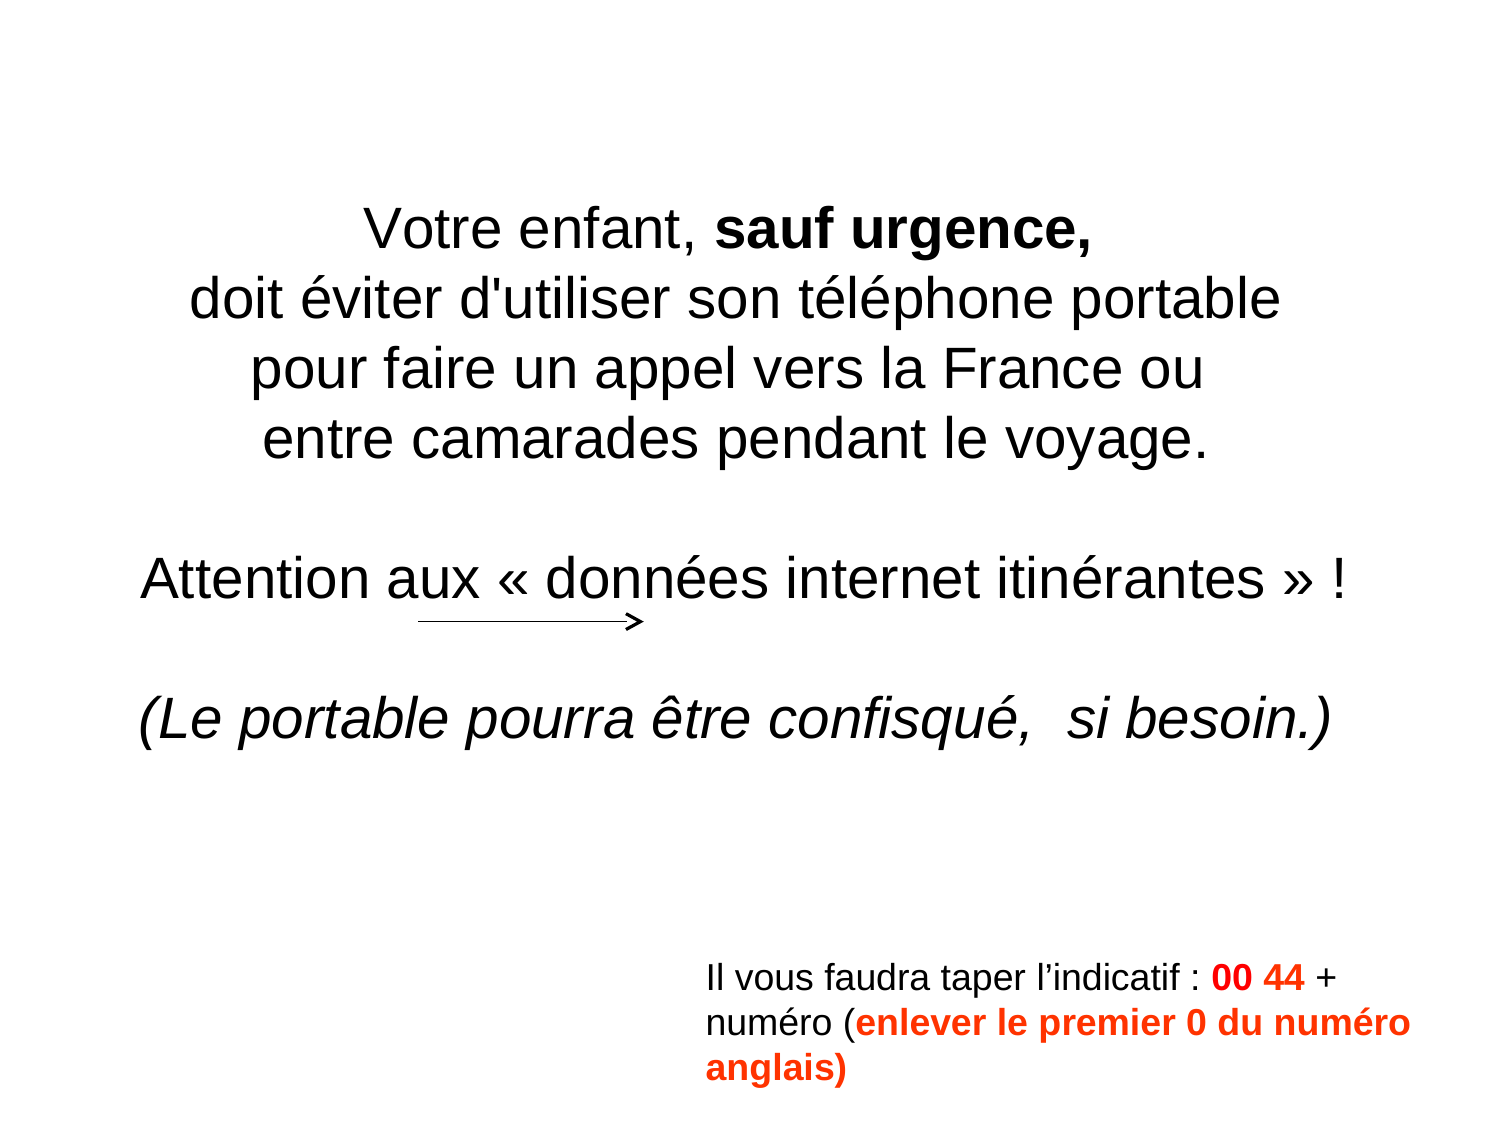

# Votre enfant, sauf urgence, doit éviter d'utiliser son téléphone portable pour faire un appel vers la France ou entre camarades pendant le voyage. Attention aux « données internet itinérantes » ! (Le portable pourra être confisqué, si besoin.)
Il vous faudra taper l’indicatif : 00 44 + numéro (enlever le premier 0 du numéro anglais)